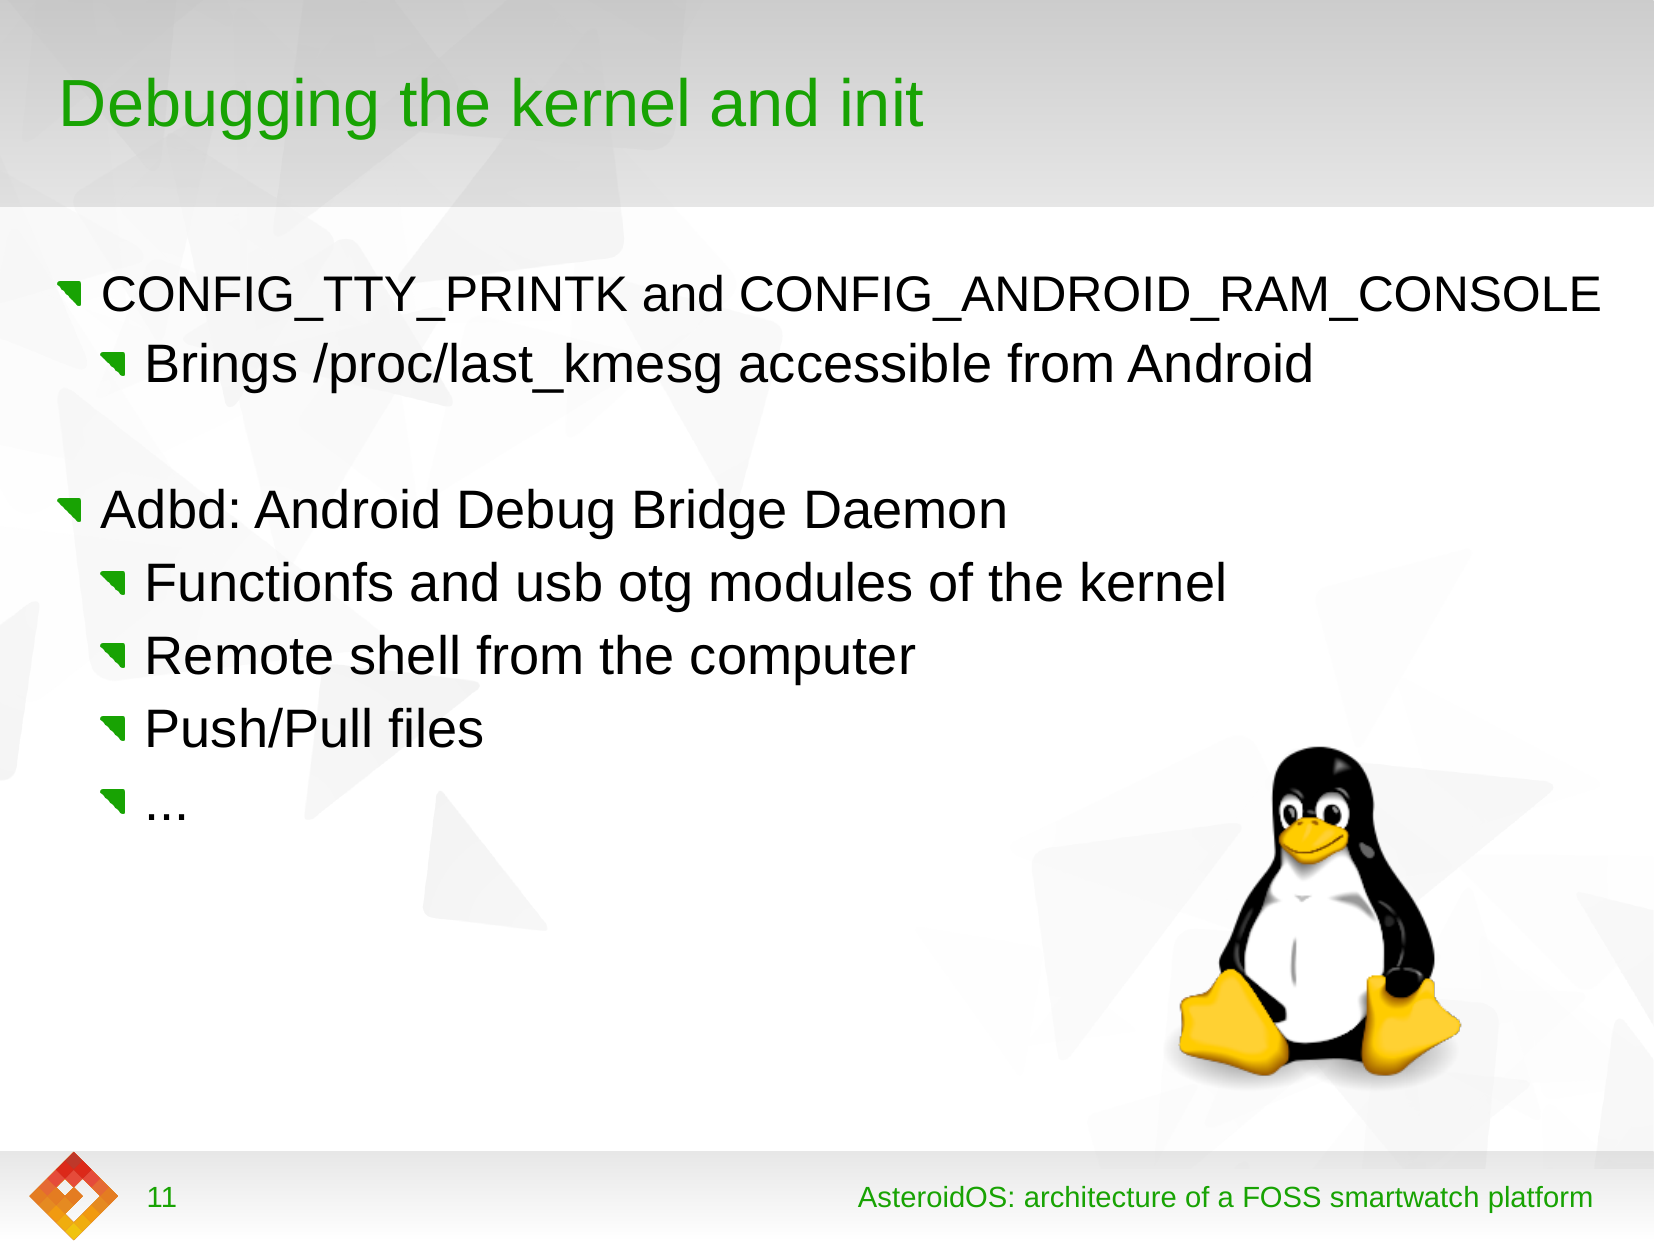

# Debugging the kernel and init
CONFIG_TTY_PRINTK and CONFIG_ANDROID_RAM_CONSOLE
Brings /proc/last_kmesg accessible from Android
Adbd: Android Debug Bridge Daemon
Functionfs and usb otg modules of the kernel
Remote shell from the computer
Push/Pull files
...
11
AsteroidOS: architecture of a FOSS smartwatch platform